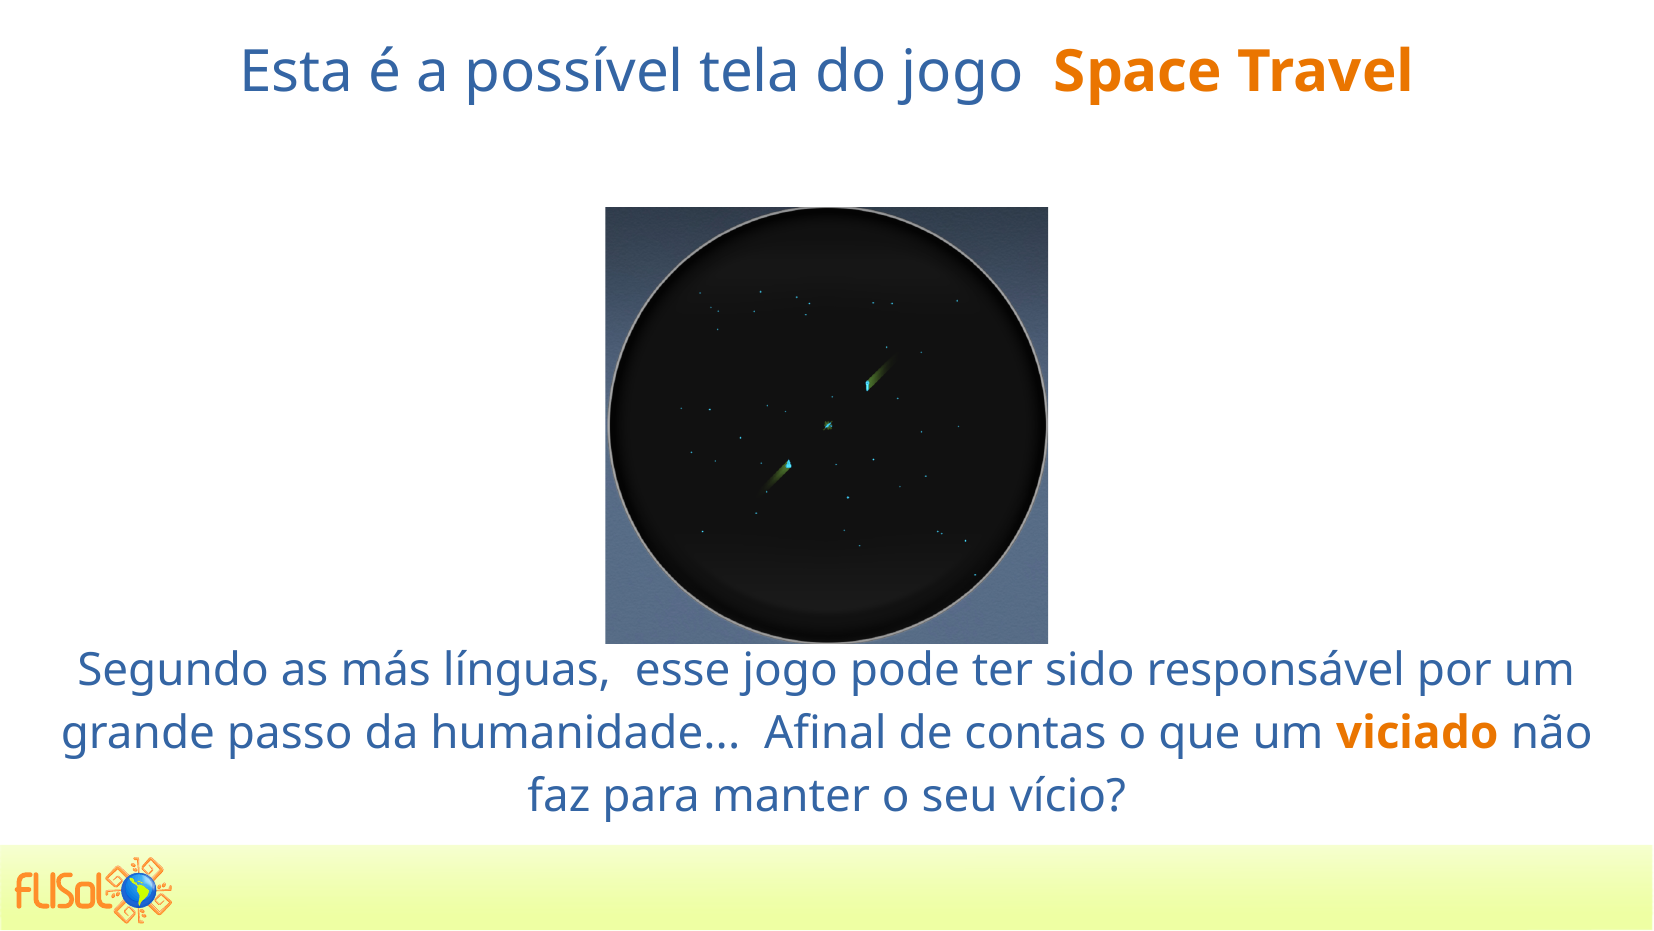

Esta é a possível tela do jogo Space Travel
Segundo as más línguas, esse jogo pode ter sido responsável por um grande passo da humanidade... Afinal de contas o que um viciado não faz para manter o seu vício?